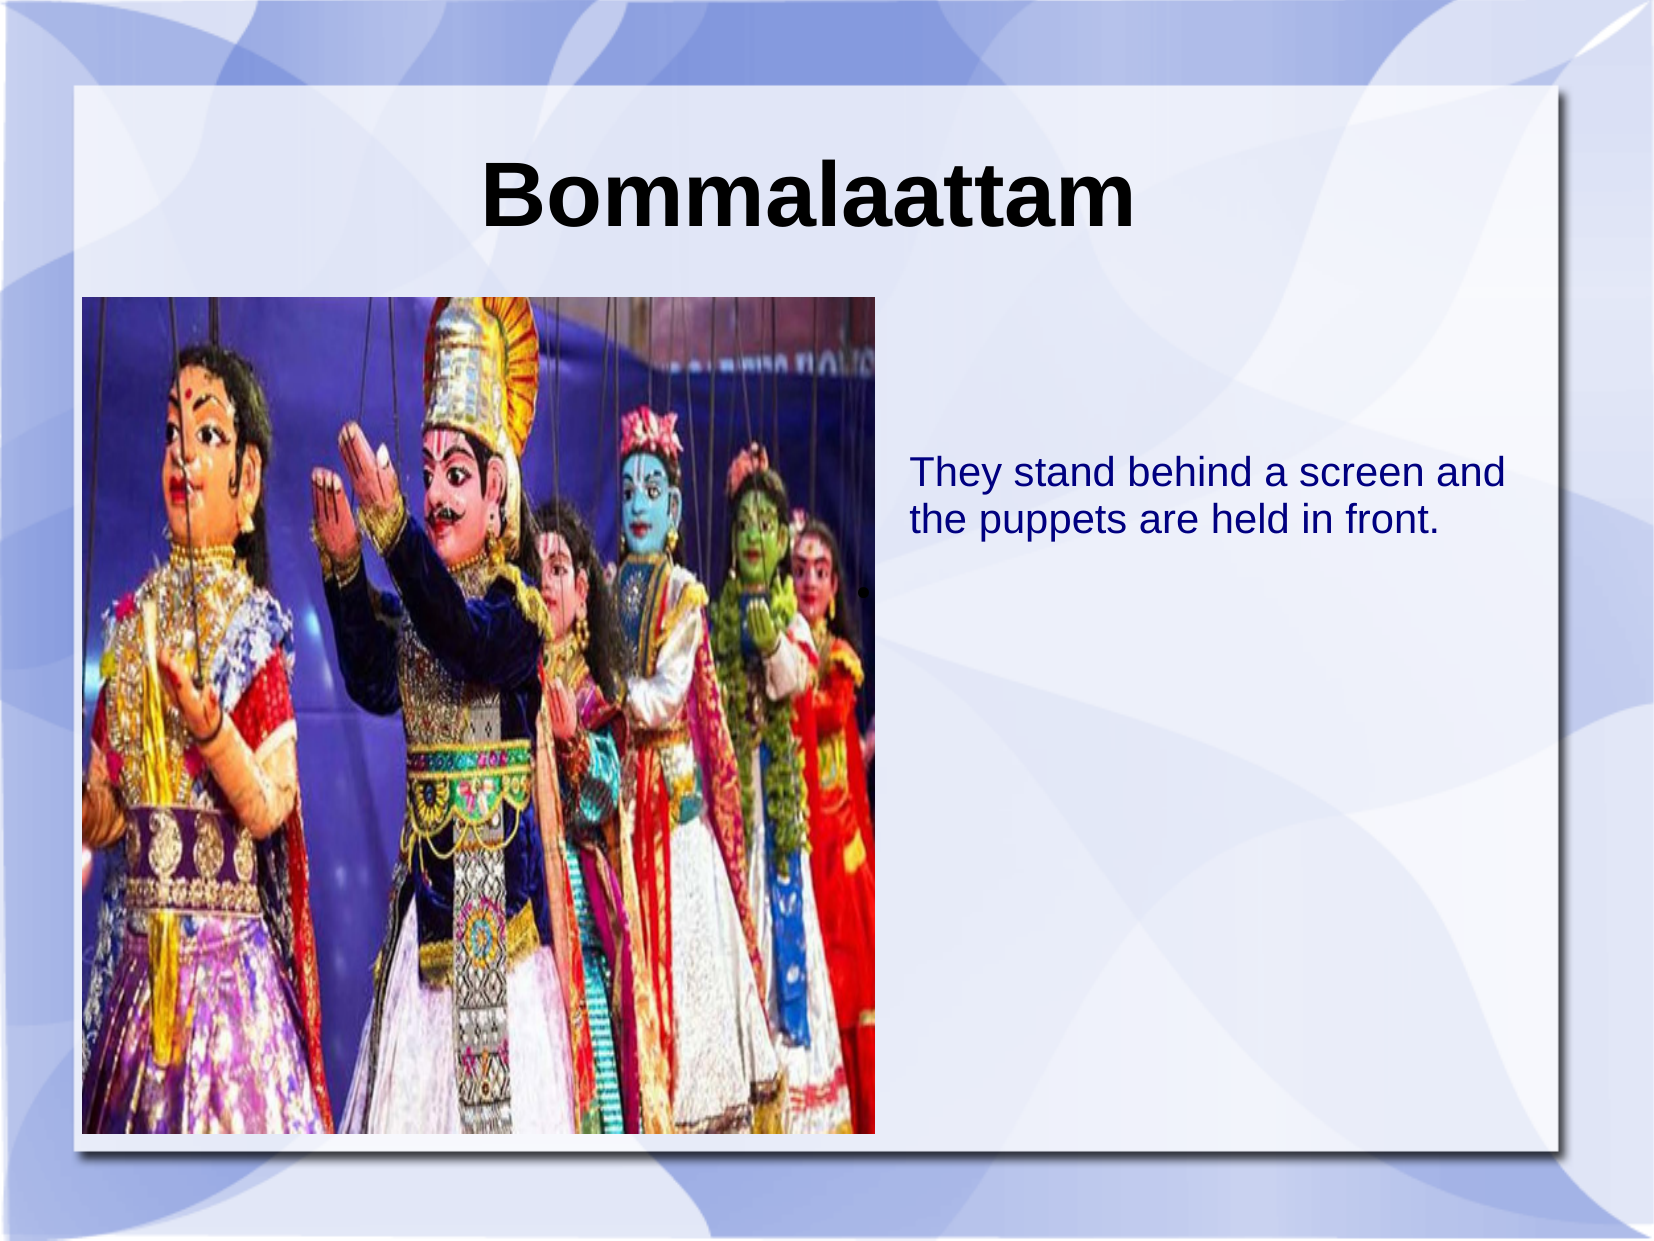

# Bommalaattam
They stand behind a screen and the puppets are held in front.